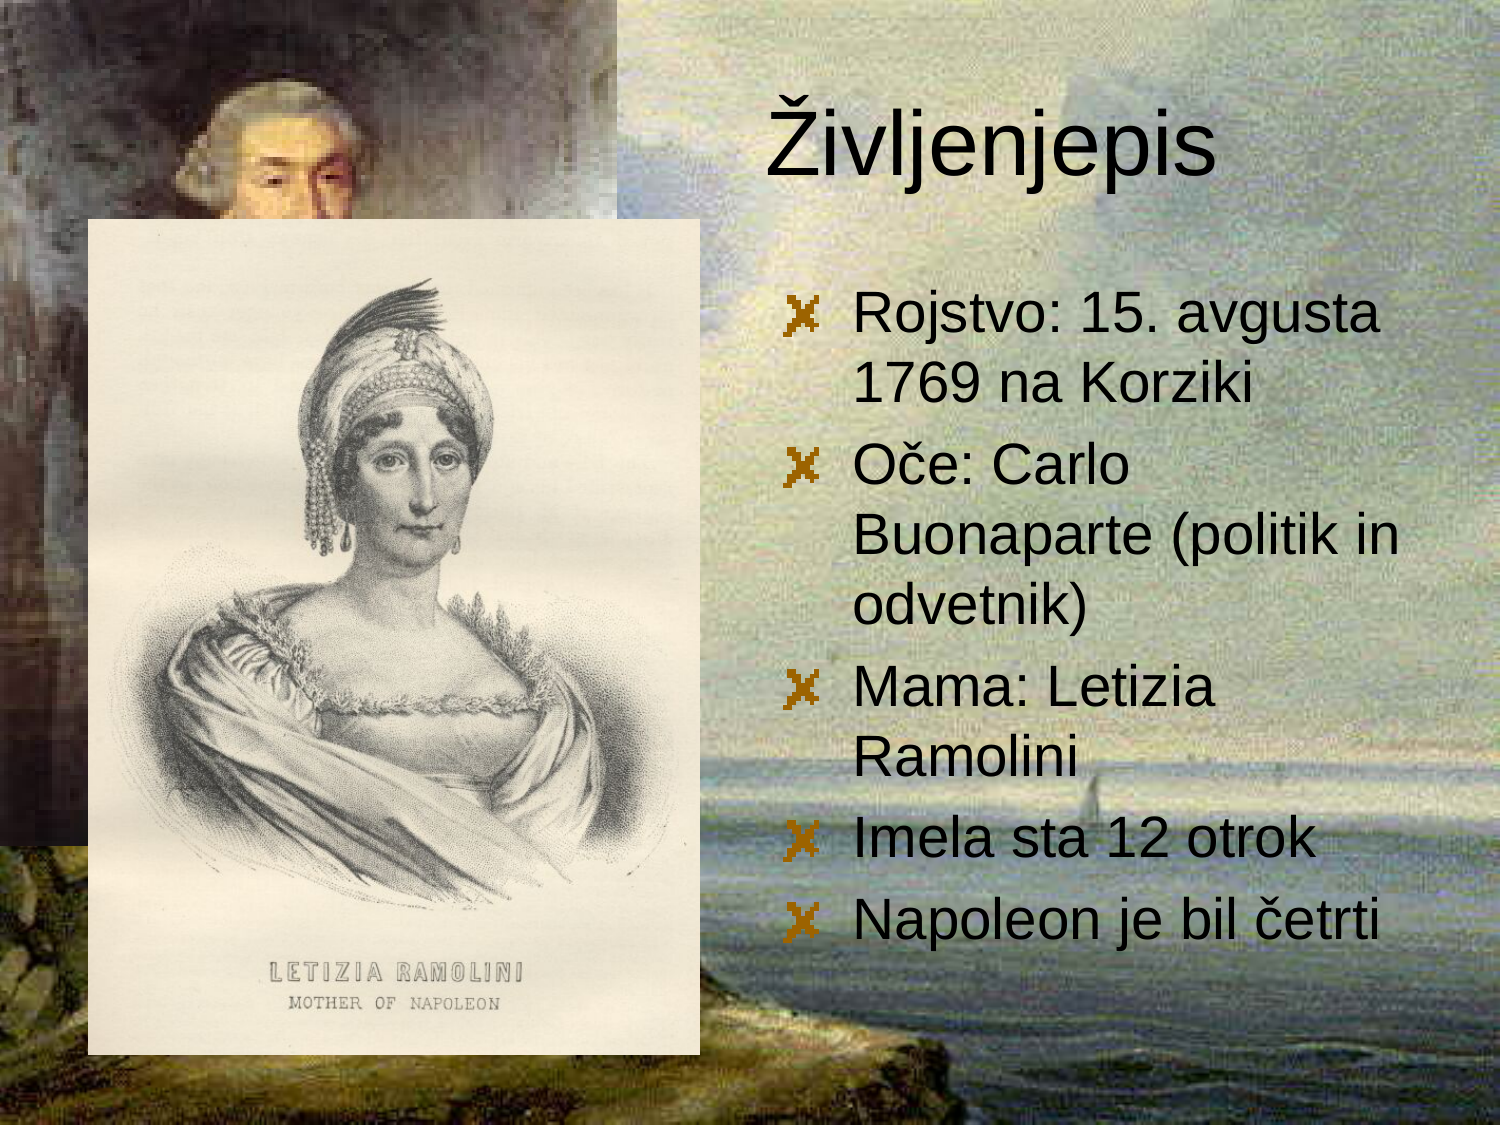

# Življenjepis
Rojstvo: 15. avgusta 1769 na Korziki
Oče: Carlo Buonaparte (politik in odvetnik)
Mama: Letizia Ramolini
Imela sta 12 otrok
Napoleon je bil četrti